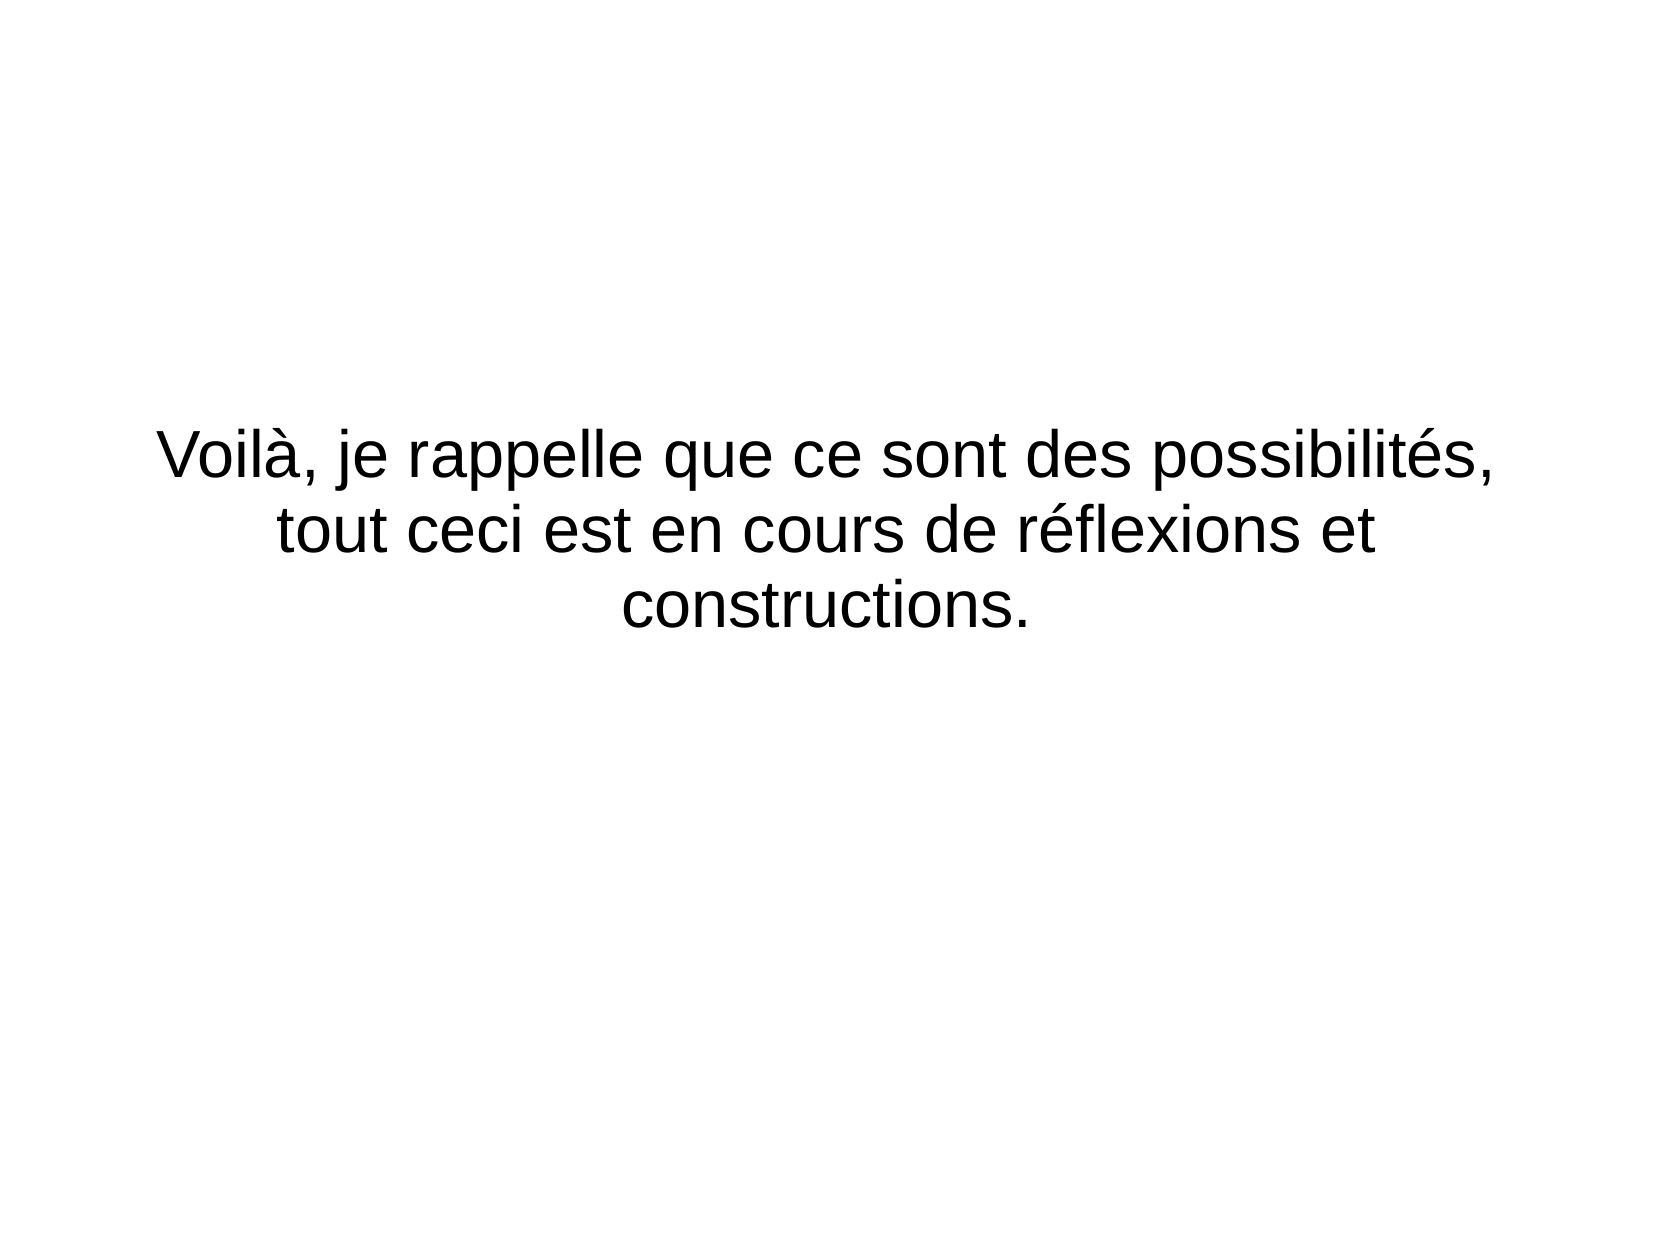

# Voilà, je rappelle que ce sont des possibilités,
tout ceci est en cours de réflexions et constructions.